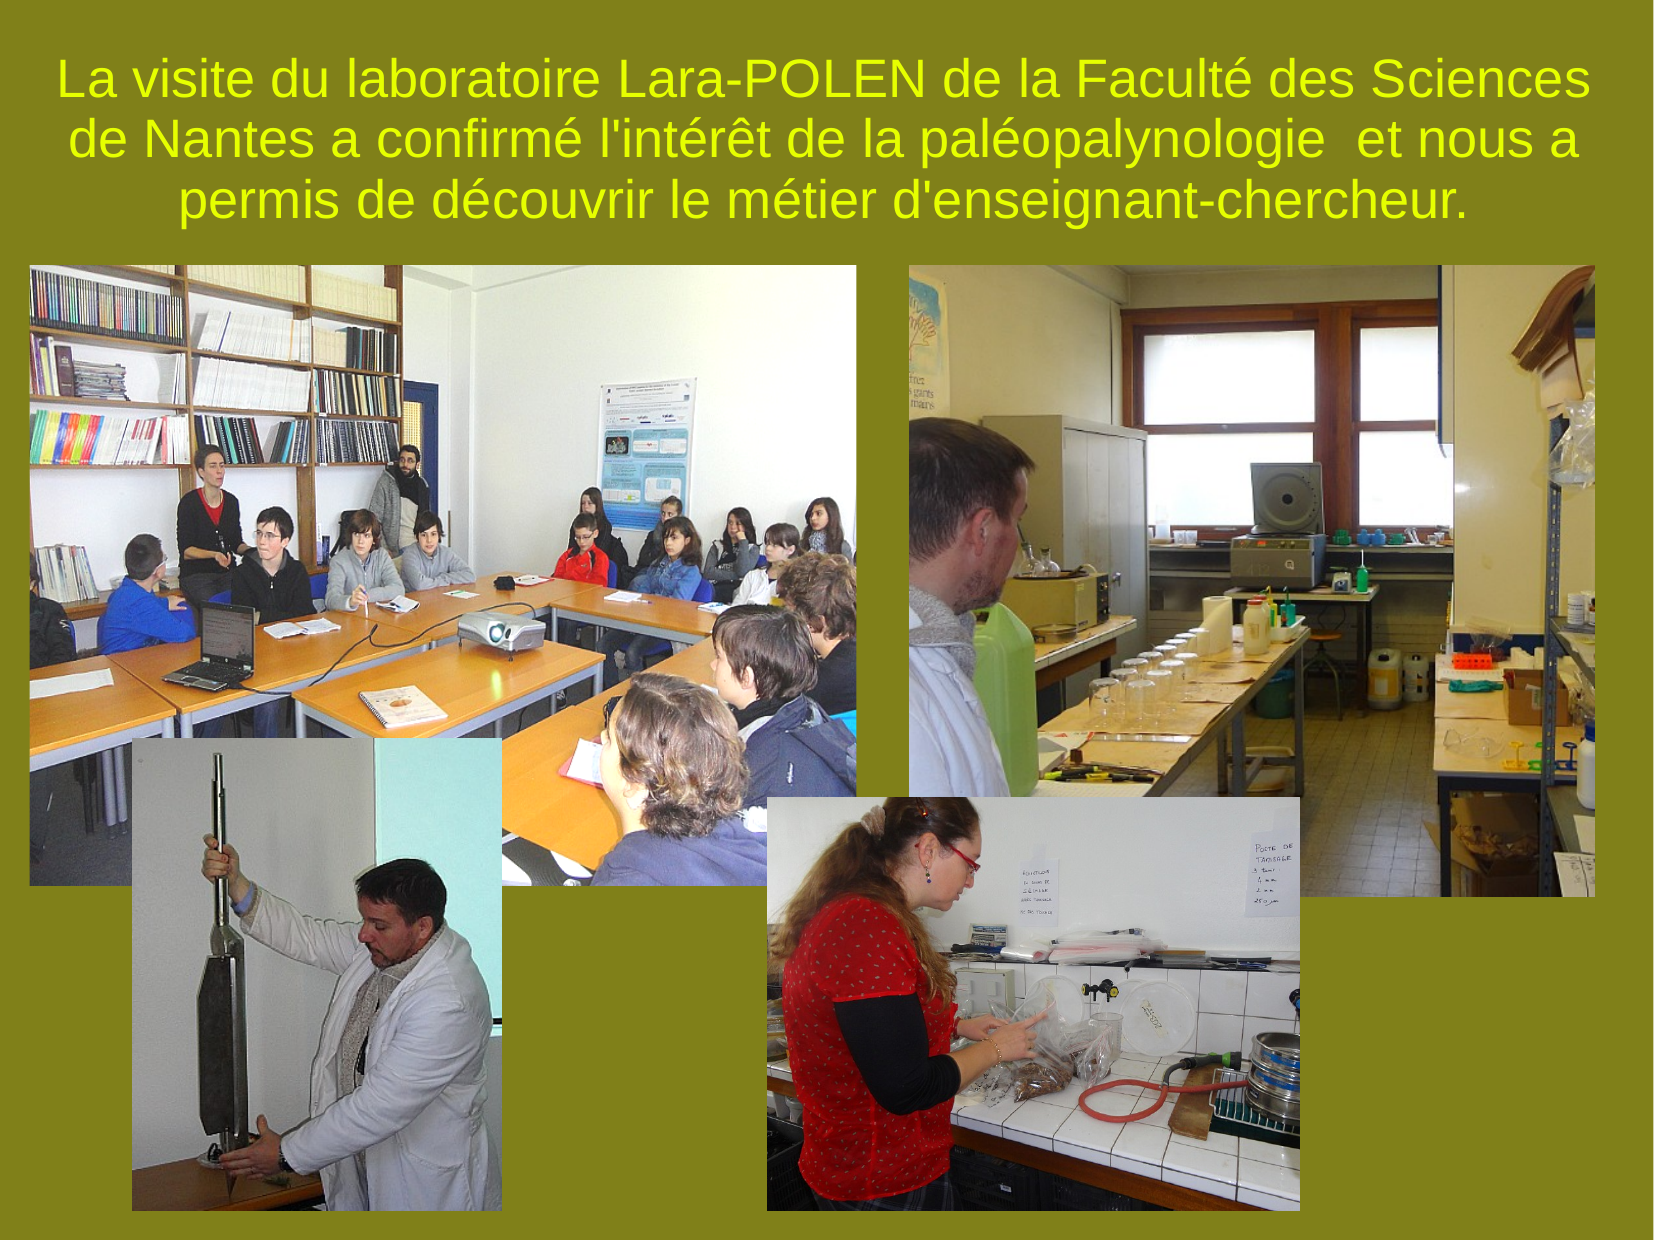

# La visite du laboratoire Lara-POLEN de la Faculté des Sciences de Nantes a confirmé l'intérêt de la paléopalynologie et nous a permis de découvrir le métier d'enseignant-chercheur.